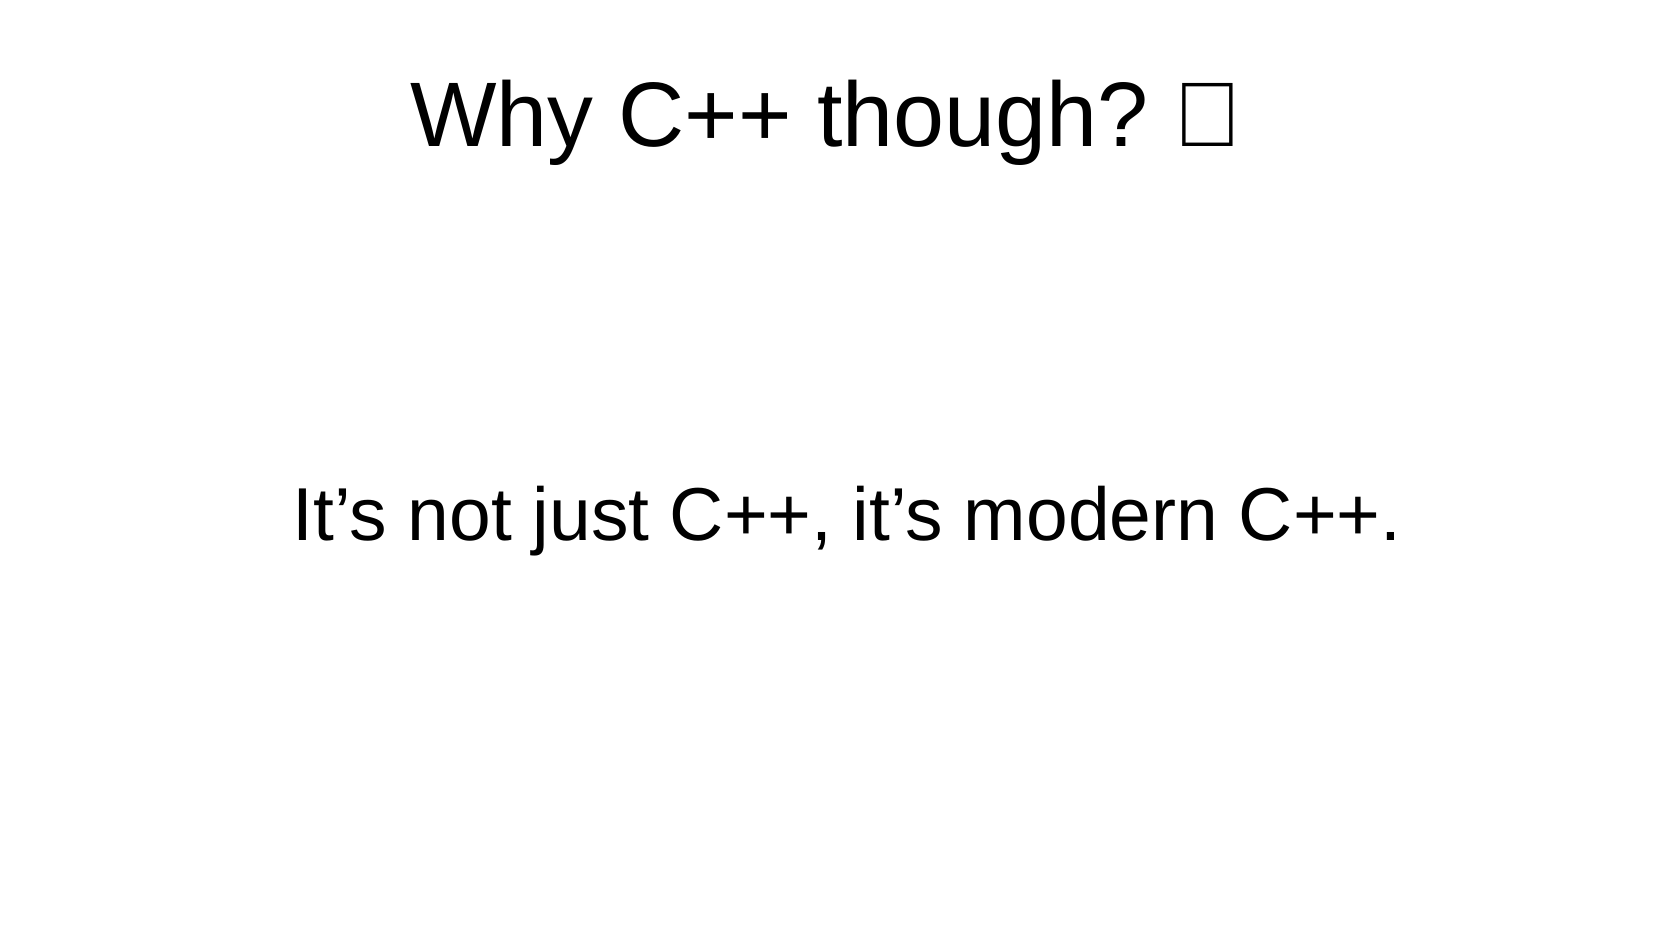

# Why C++ though? 🤔
It’s not just C++, it’s modern C++.